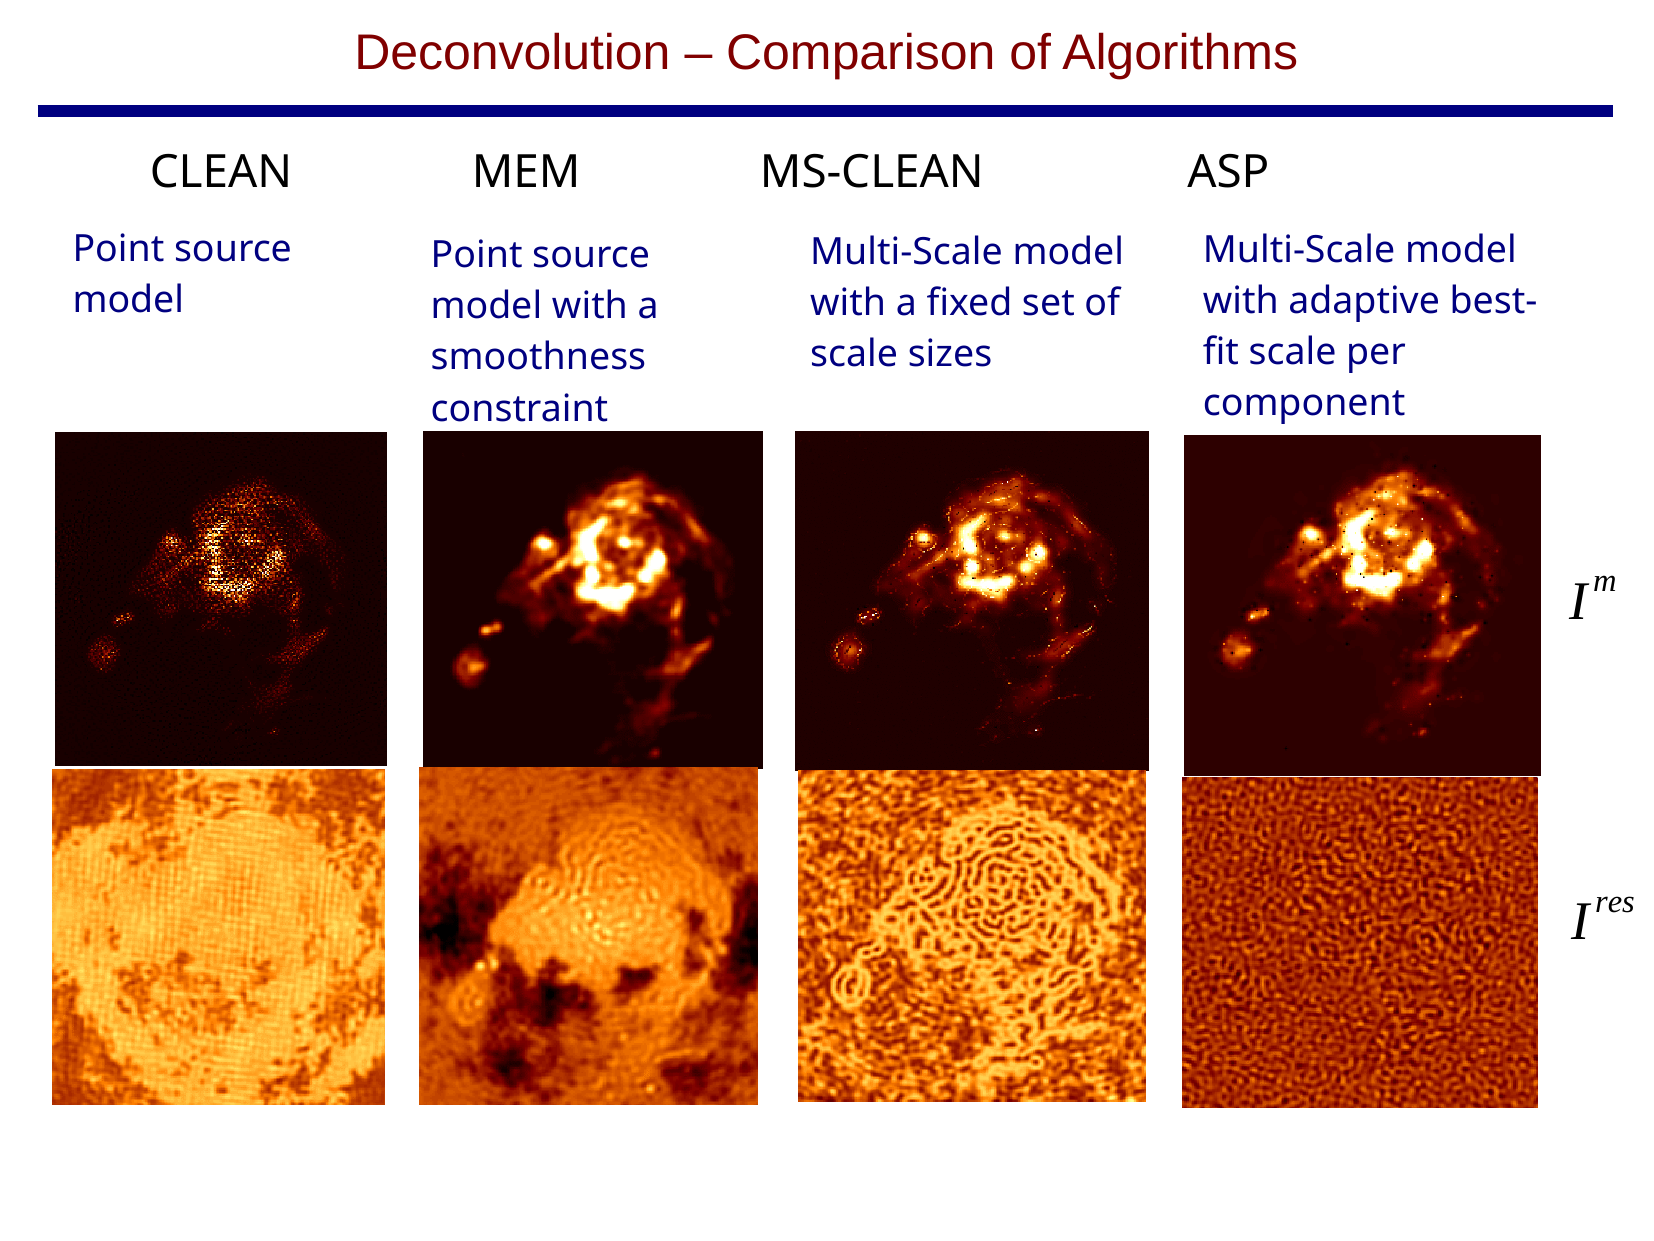

# Deconvolution – Comparison of Algorithms
 CLEAN MEM MS-CLEAN ASP
Point source model
Multi-Scale model
with adaptive best-fit scale per component
Multi-Scale model
with a fixed set of scale sizes
Point source model with a smoothness constraint